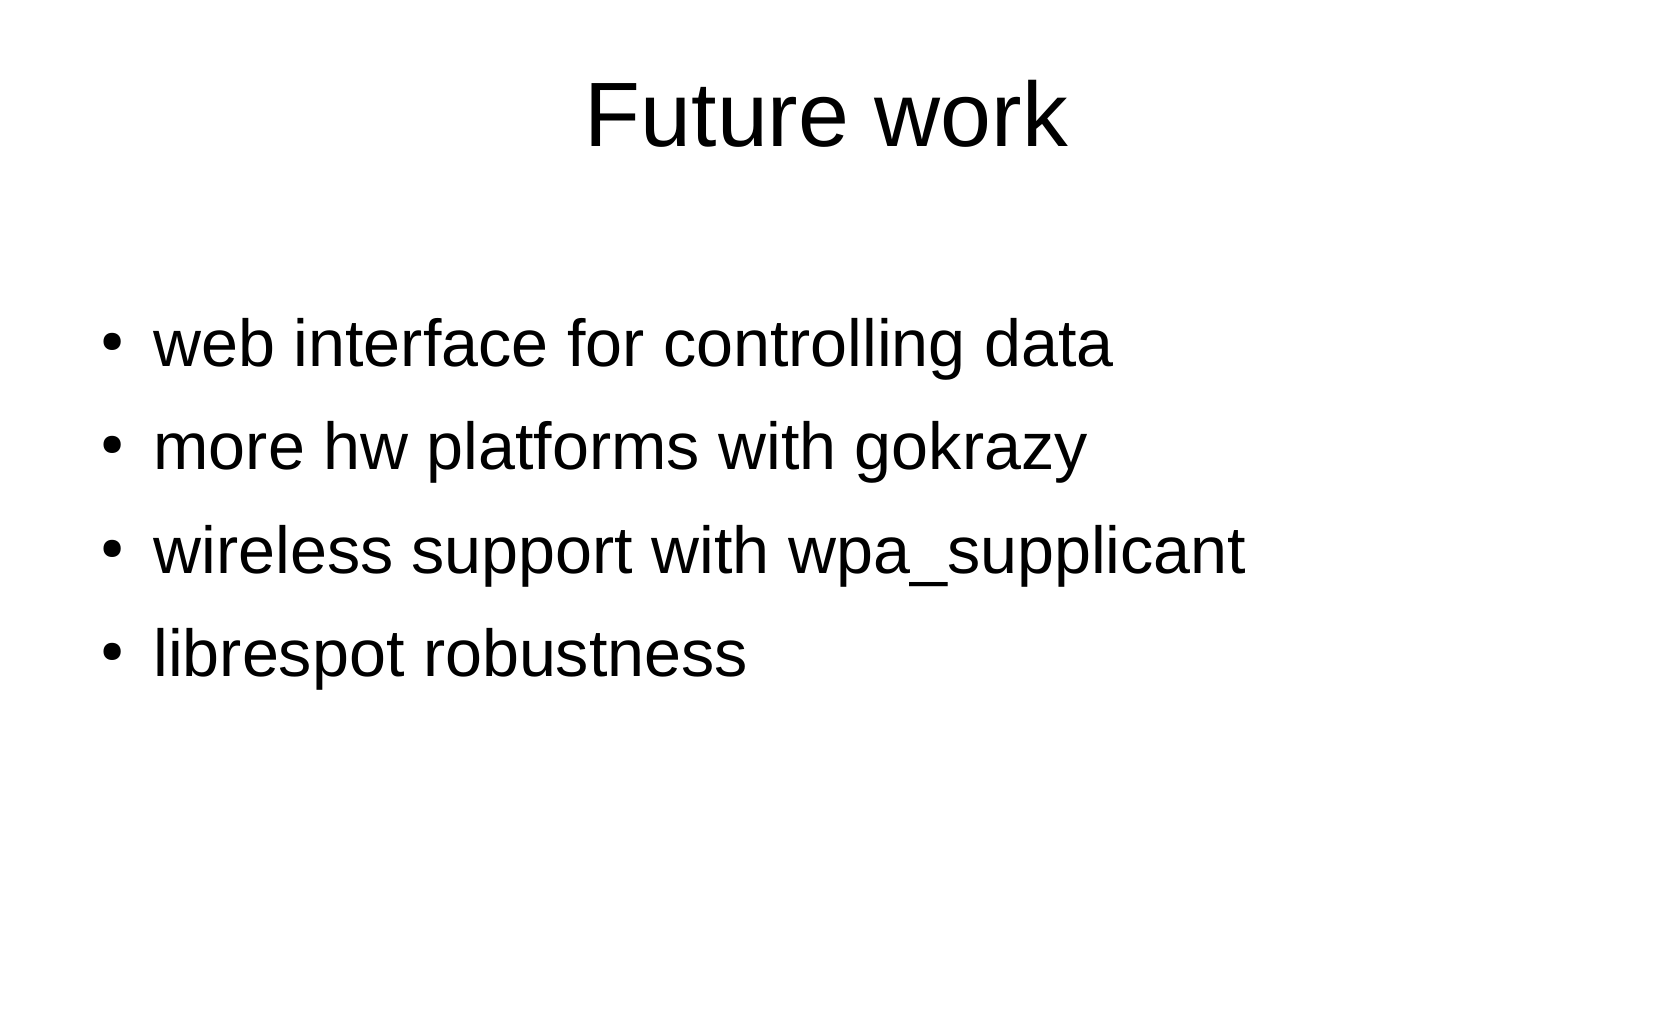

# Future work
web interface for controlling data
more hw platforms with gokrazy
wireless support with wpa_supplicant
librespot robustness